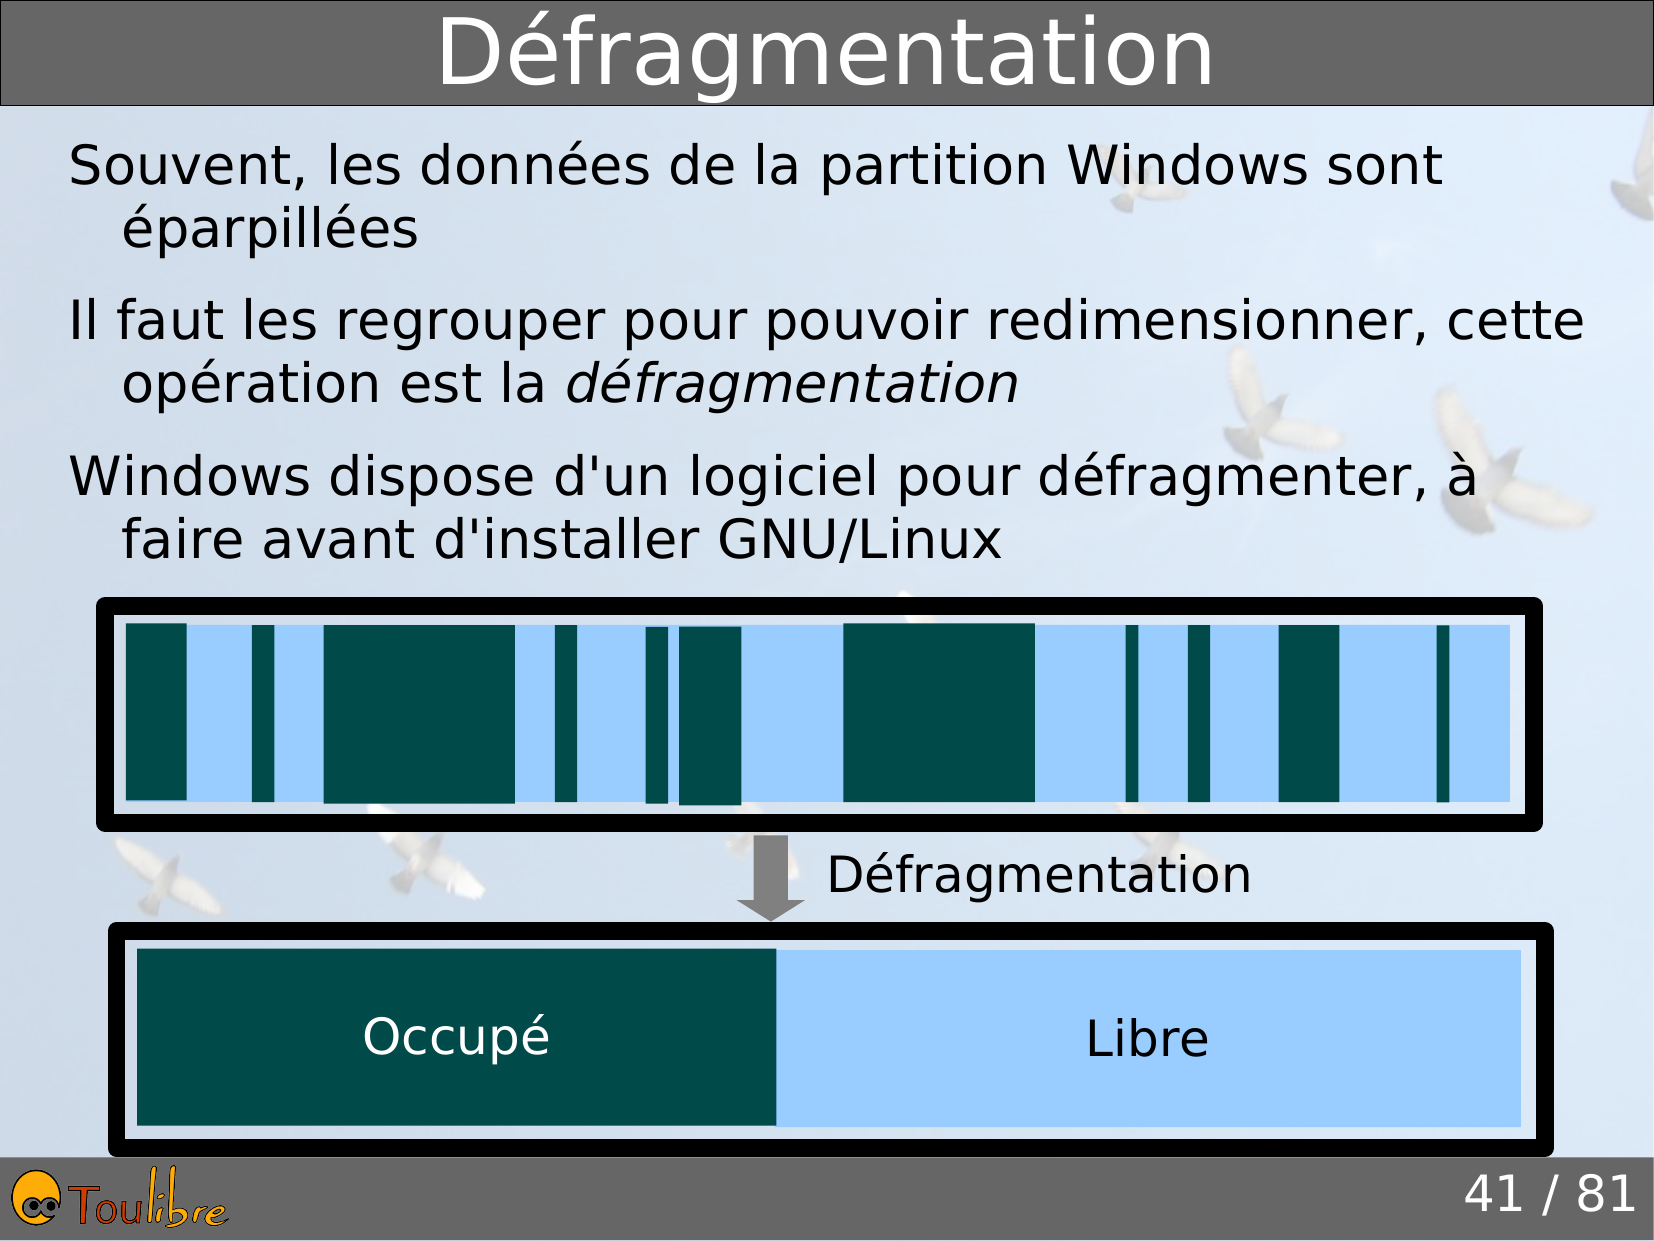

# Défragmentation
Souvent, les données de la partition Windows sont éparpillées
Il faut les regrouper pour pouvoir redimensionner, cette opération est la défragmentation
Windows dispose d'un logiciel pour défragmenter, à faire avant d'installer GNU/Linux
Défragmentation
Occupé
Libre